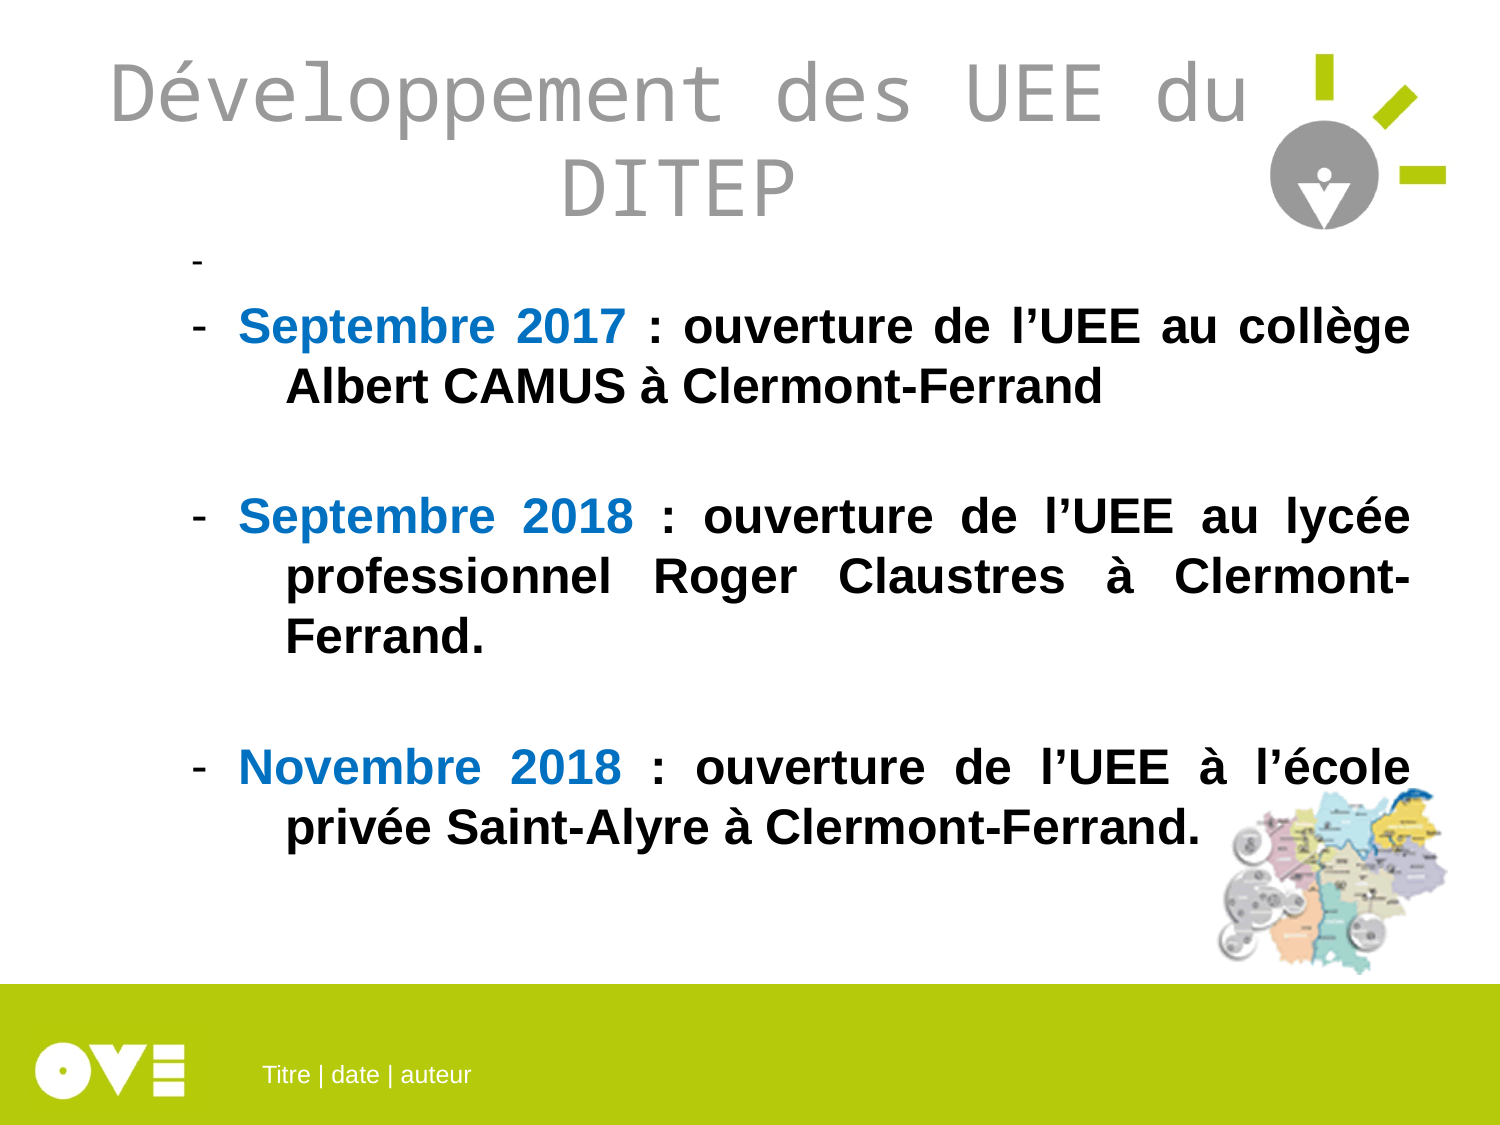

Développement des UEE du DITEP
# Septembre 2017 : ouverture de l’UEE au collège Albert CAMUS à Clermont-Ferrand
Septembre 2018 : ouverture de l’UEE au lycée professionnel Roger Claustres à Clermont-Ferrand.
Novembre 2018 : ouverture de l’UEE à l’école privée Saint-Alyre à Clermont-Ferrand.